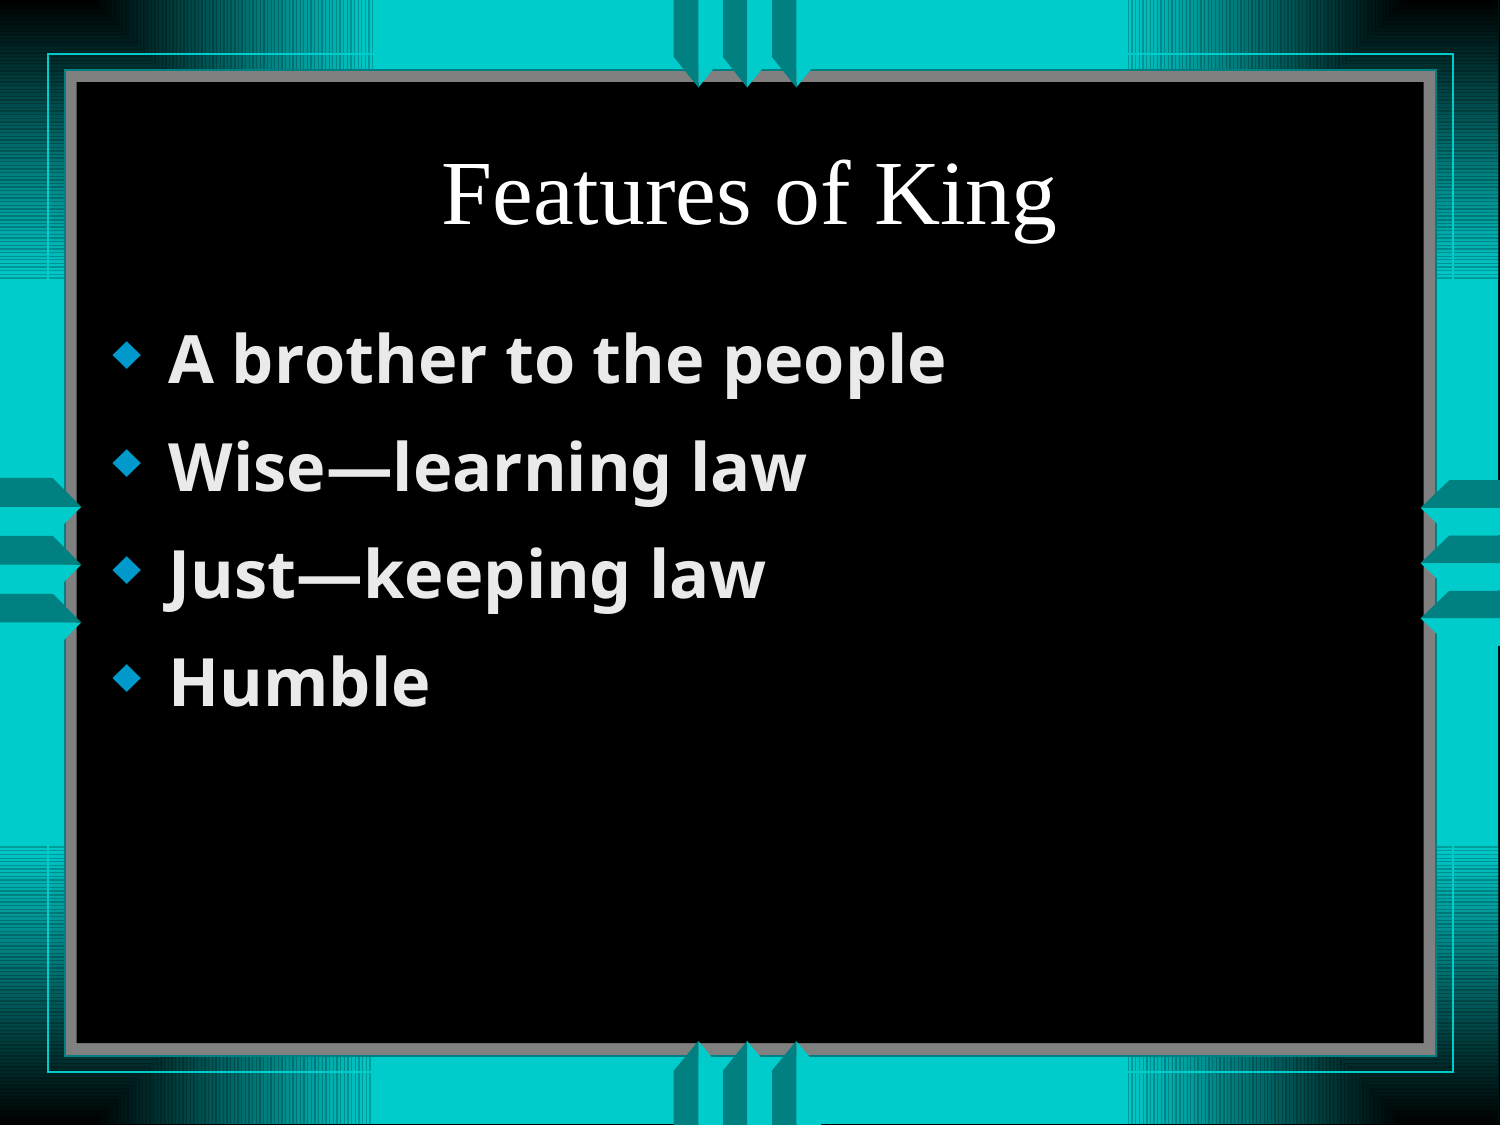

# Features of King
A brother to the people
Wise—learning law
Just—keeping law
Humble